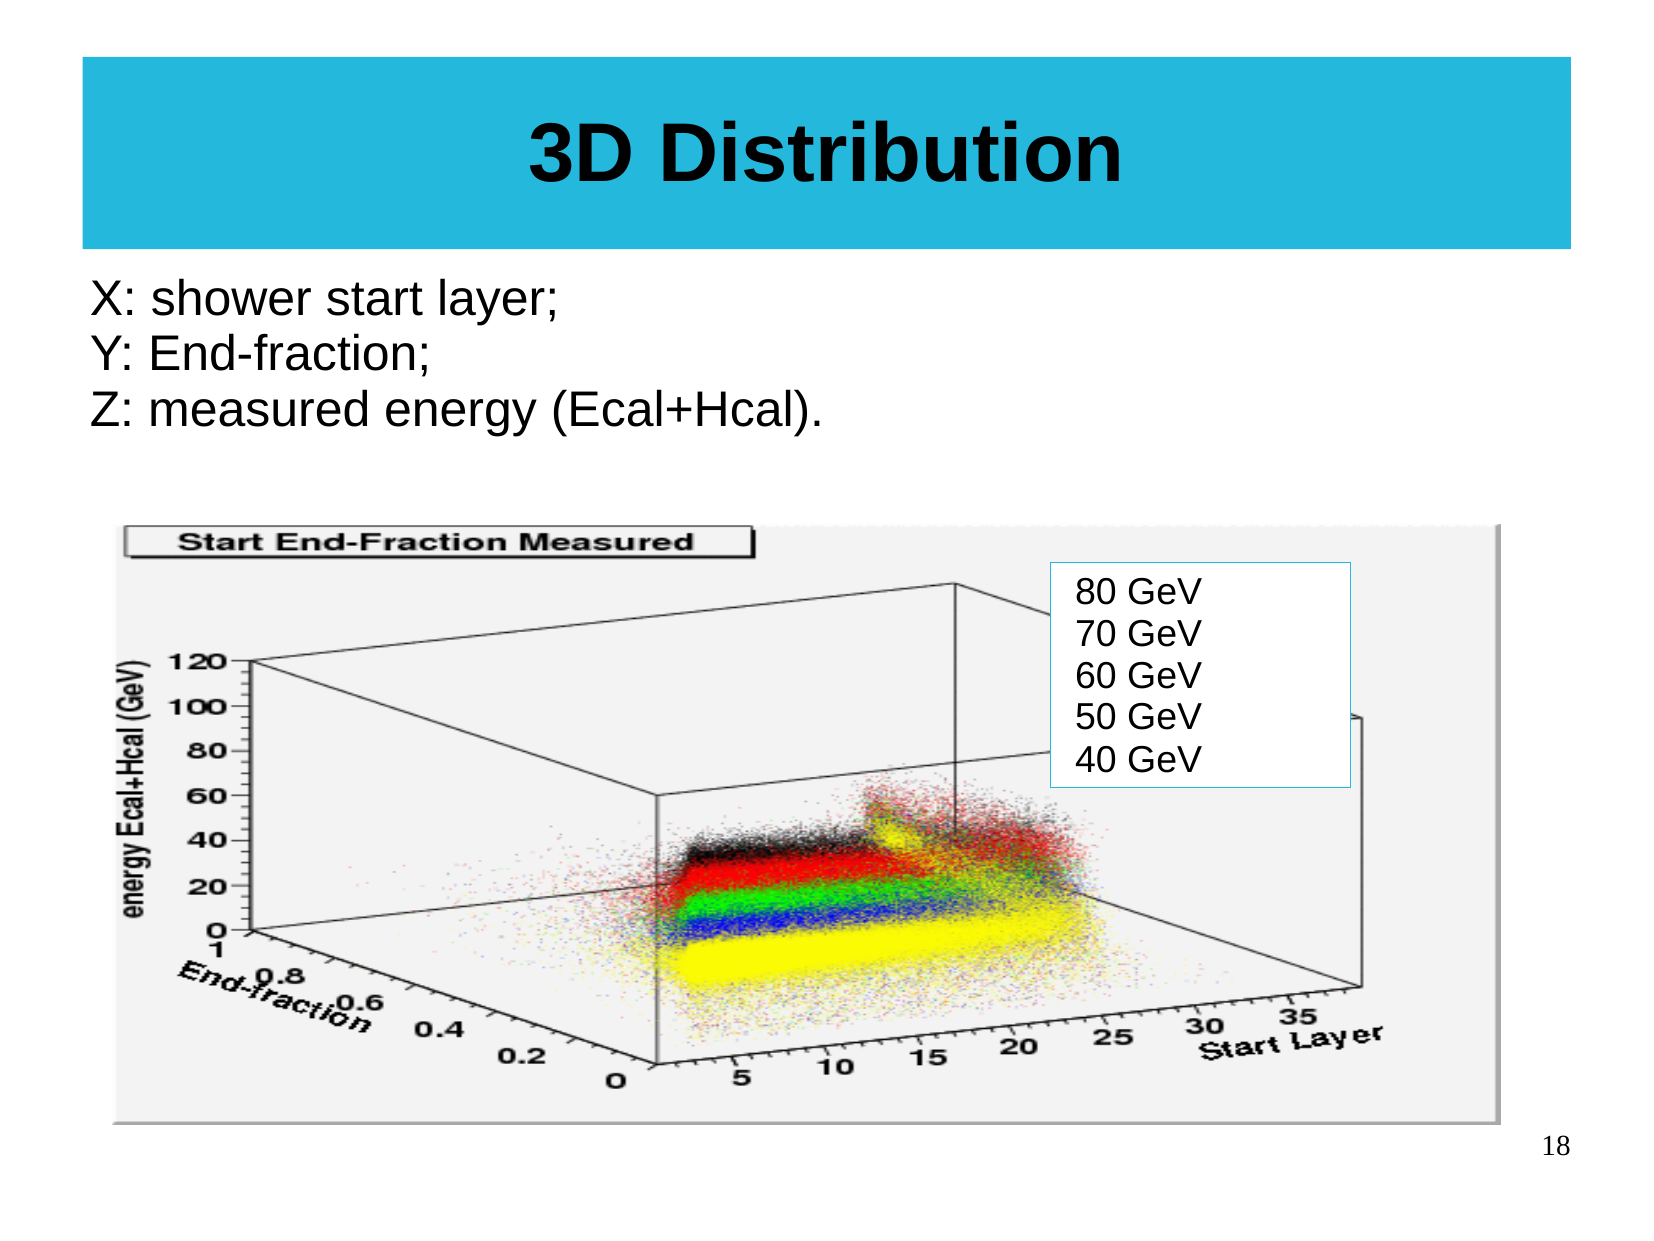

# 3D Distribution
X: shower start layer;
Y: End-fraction;
Z: measured energy (Ecal+Hcal).
 80 GeV
 70 GeV
 60 GeV
 50 GeV
 40 GeV
18